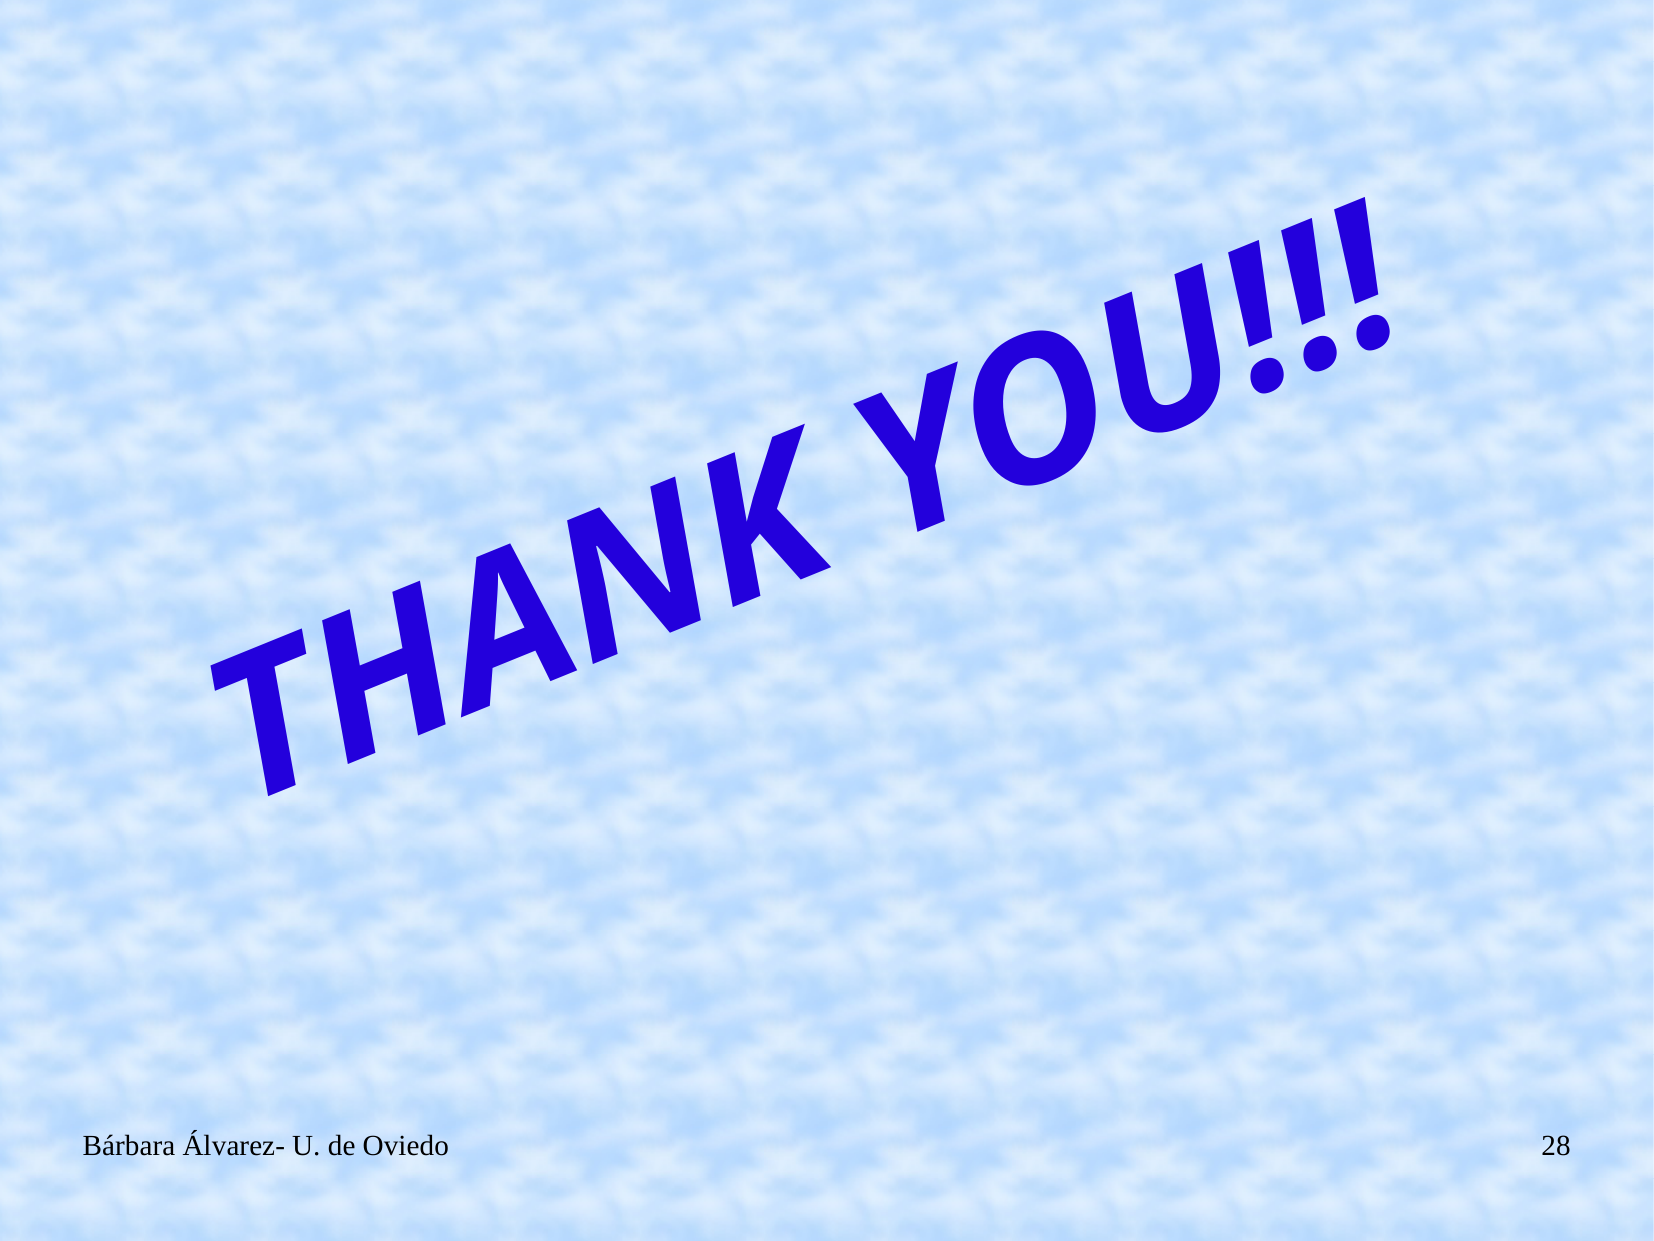

THANK YOU!!!
Bárbara Álvarez- U. de Oviedo
28